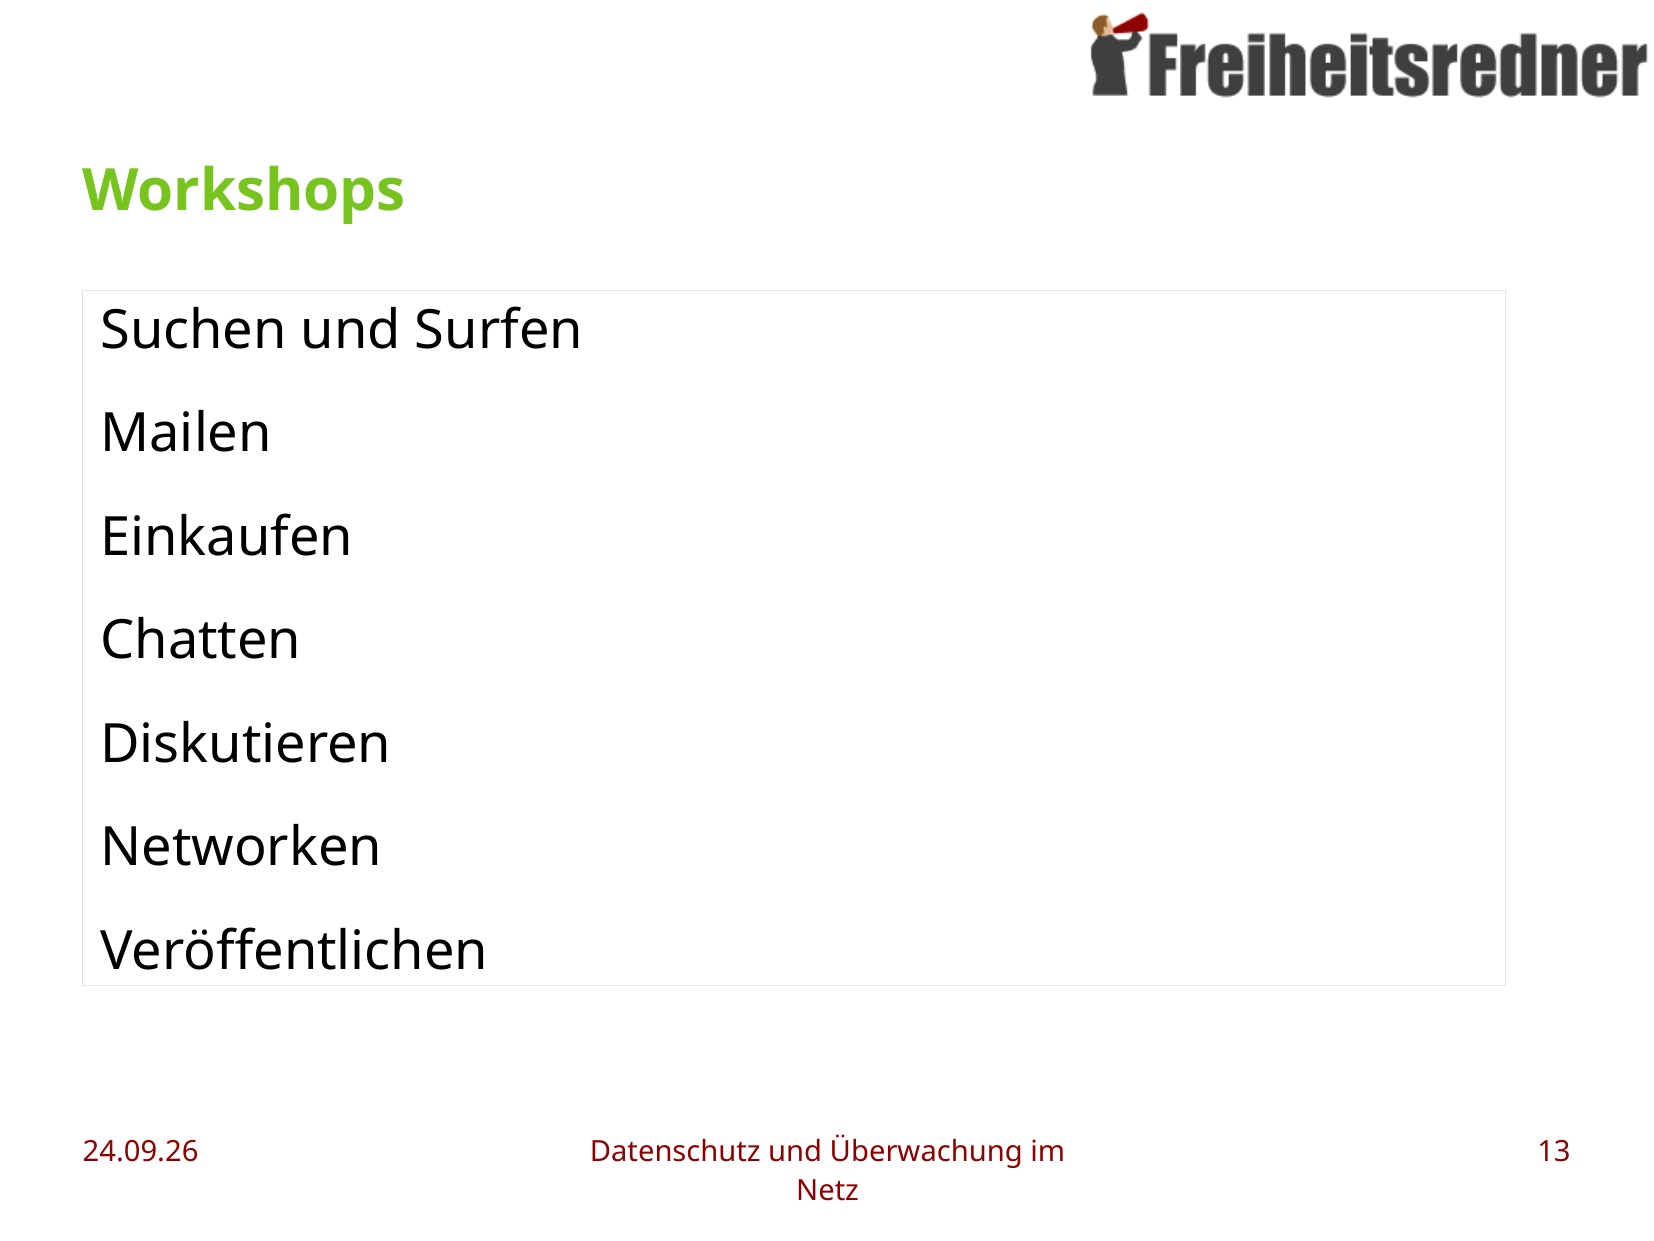

# Workshops
Suchen und Surfen
Mailen
Einkaufen
Chatten
Diskutieren
Networken
Veröffentlichen
Überwachungsmaßnahmen
13